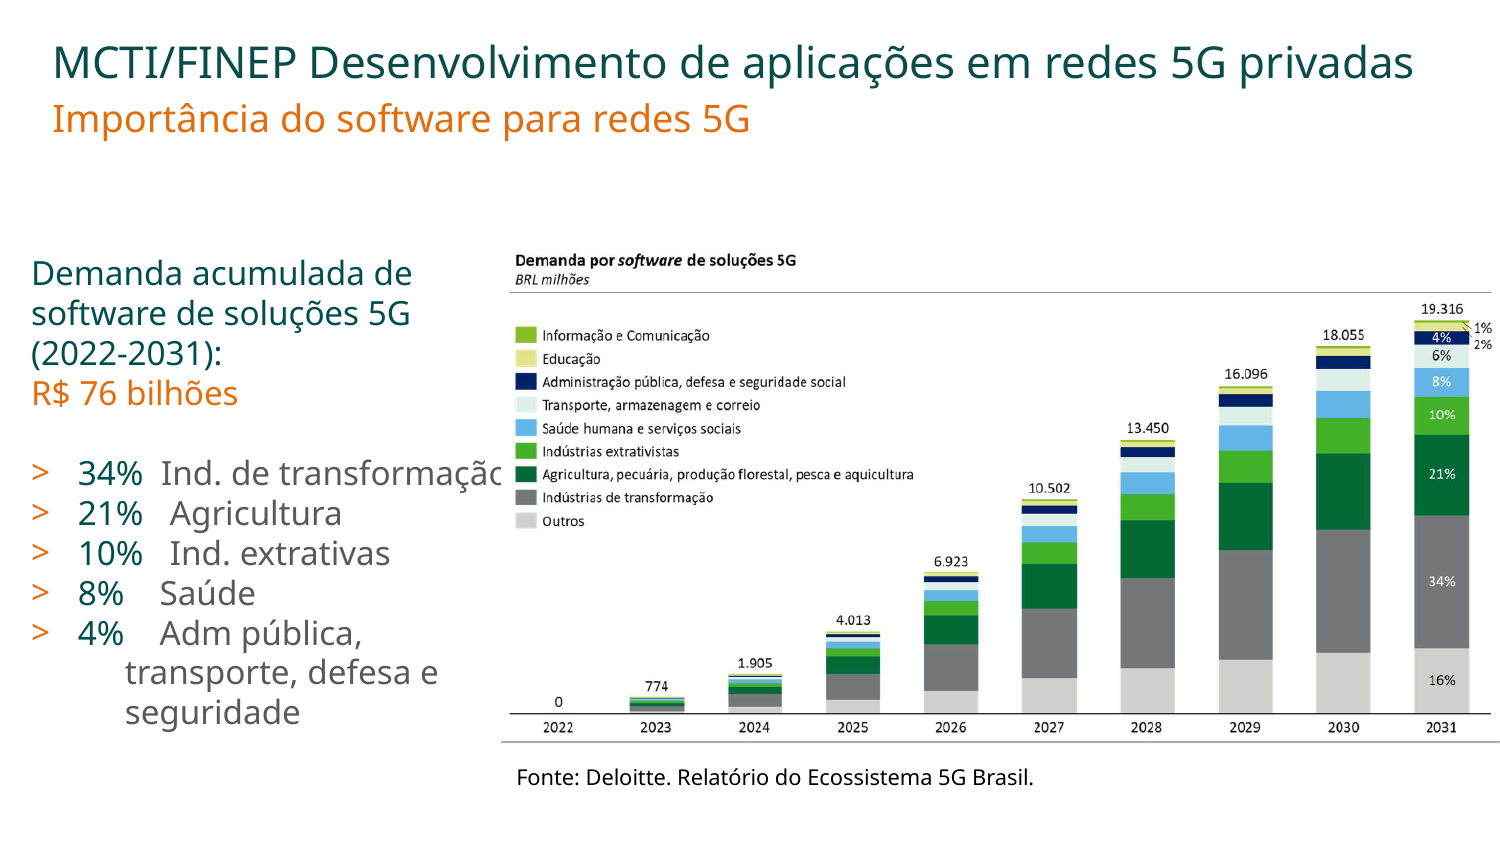

MCTI/FINEP Desenvolvimento de aplicações em redes 5G privadas
Importância do software para redes 5G
Demanda acumulada de software de soluções 5G
(2022-2031):
R$ 76 bilhões
34% Ind. de transformação
21% Agricultura
10% Ind. extrativas
8% Saúde
4% Adm pública, transporte, defesa e seguridade
Fonte: Deloitte. Relatório do Ecossistema 5G Brasil.